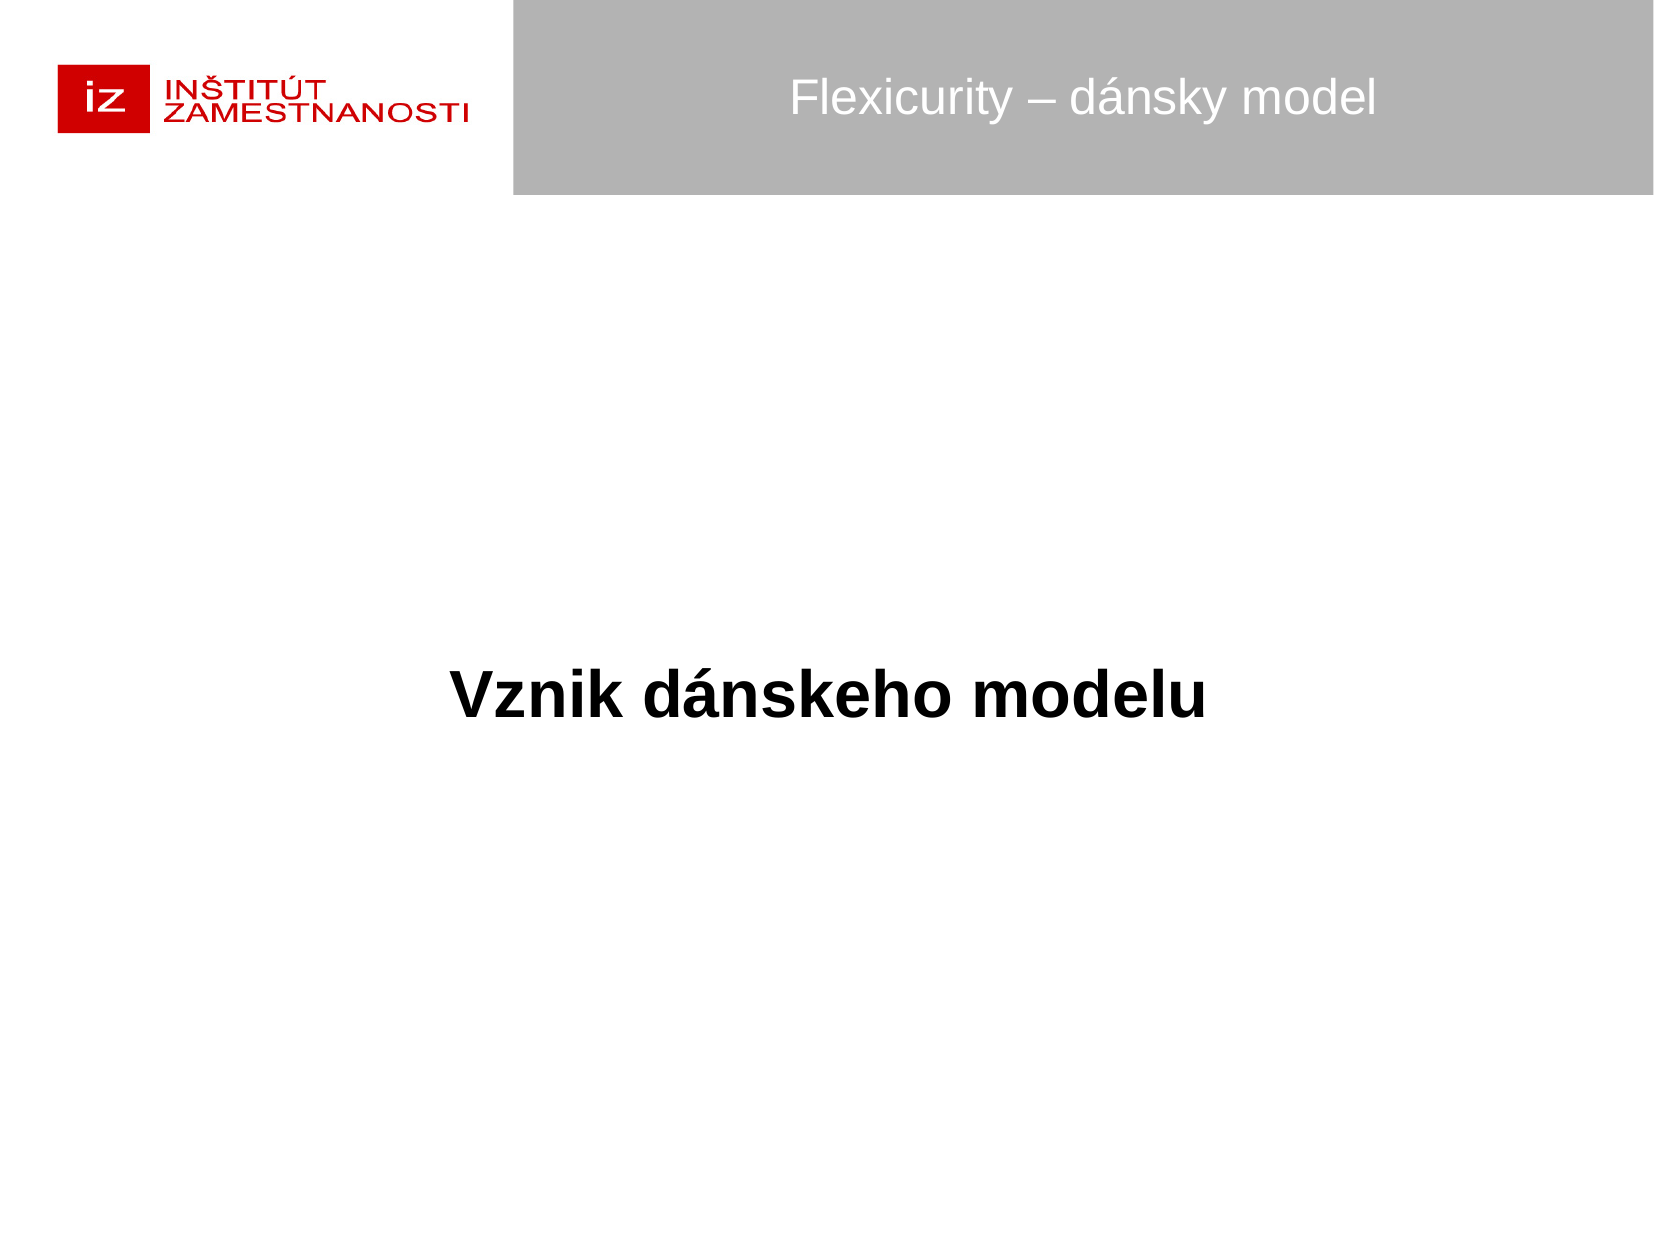

Flexicurity – dánsky model
# Vznik dánskeho modelu